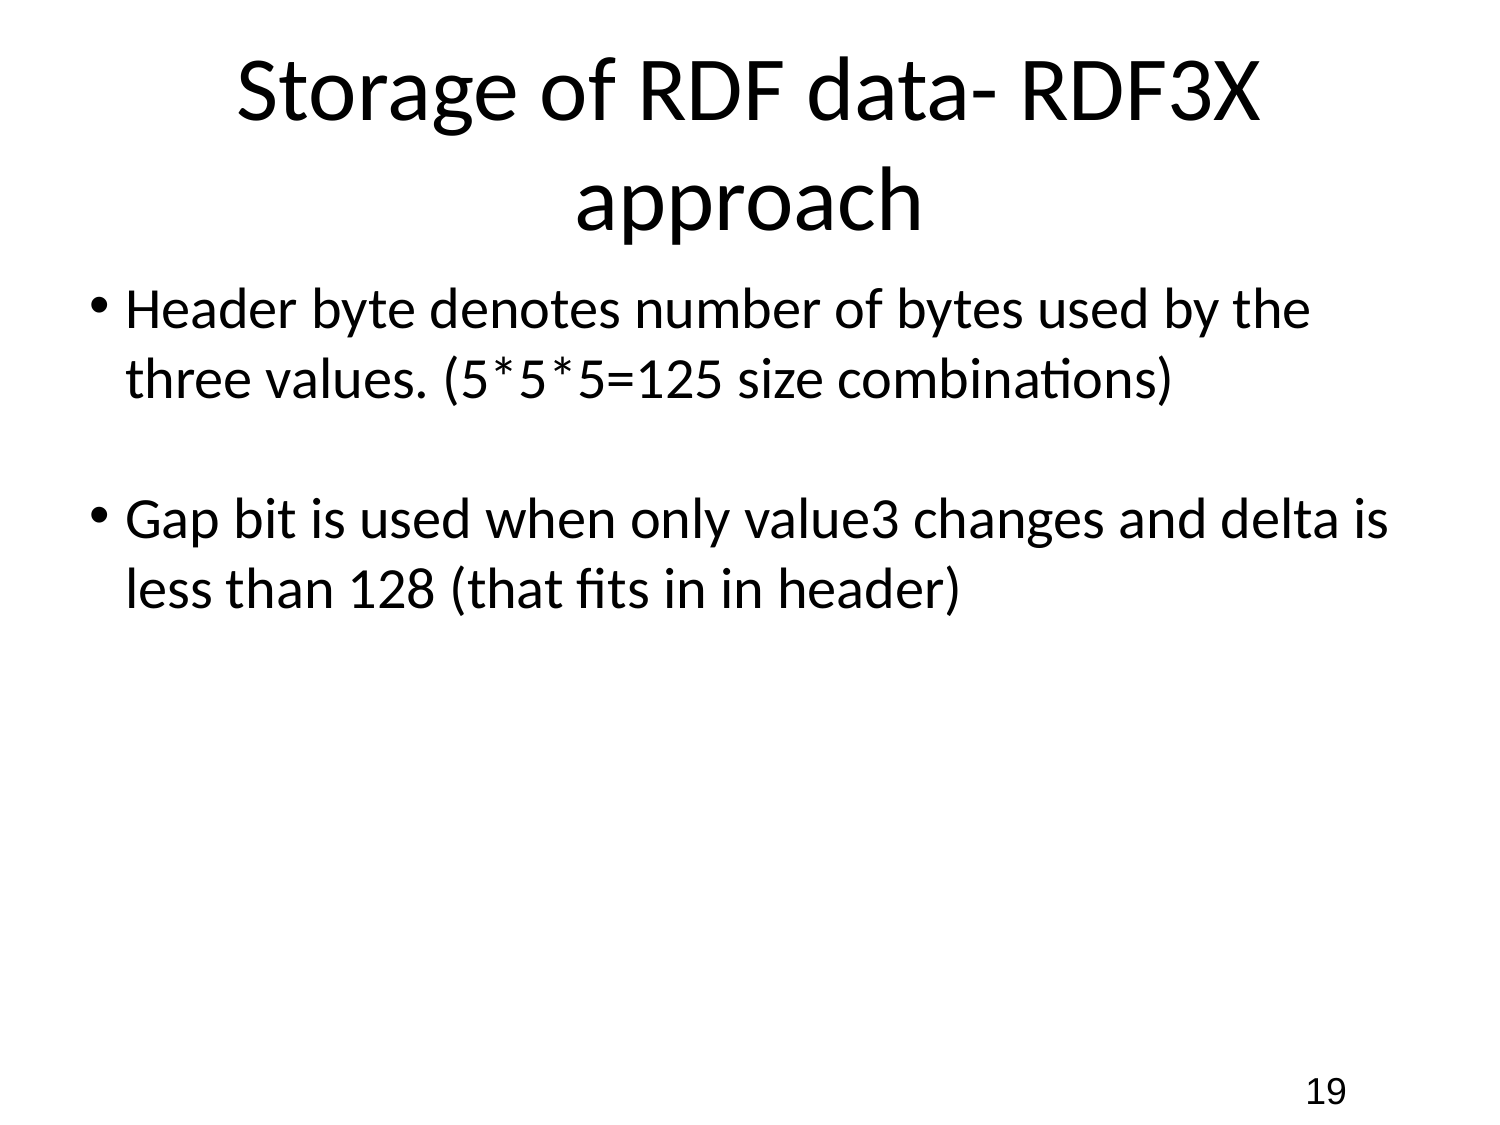

Storage of RDF data- RDF3X approach
Header byte denotes number of bytes used by the three values. (5*5*5=125 size combinations)
Gap bit is used when only value3 changes and delta is less than 128 (that fits in in header)